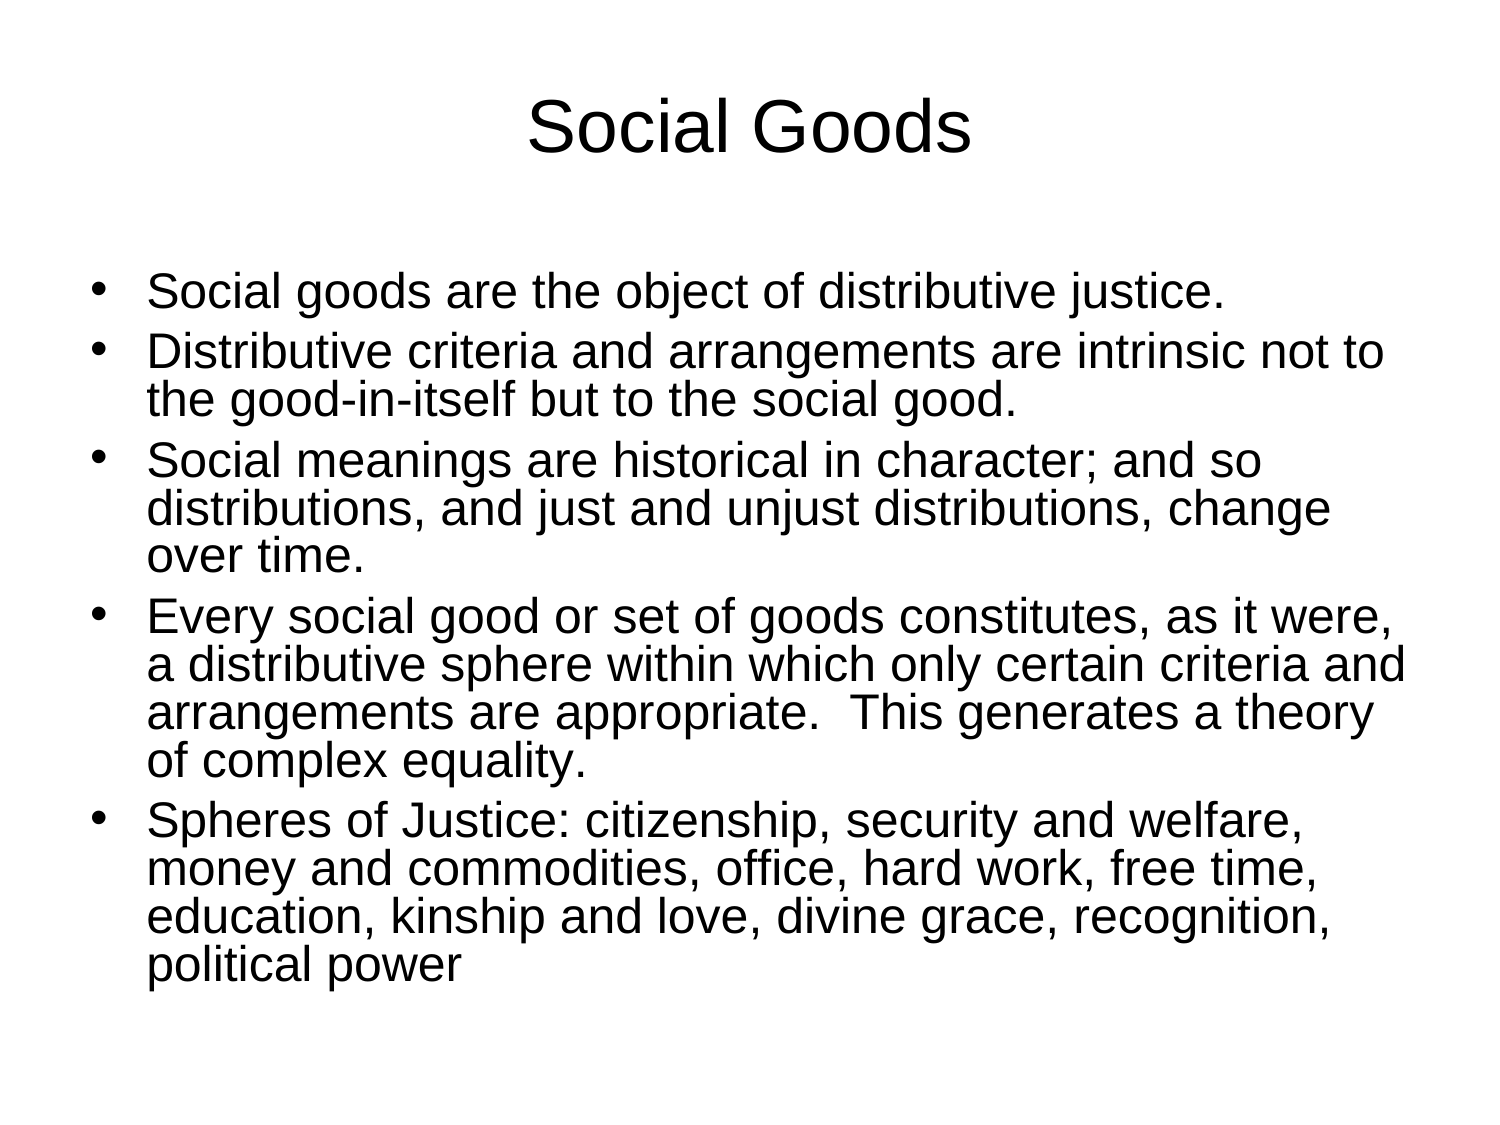

# Social Goods
Social goods are the object of distributive justice.
Distributive criteria and arrangements are intrinsic not to the good-in-itself but to the social good.
Social meanings are historical in character; and so distributions, and just and unjust distributions, change over time.
Every social good or set of goods constitutes, as it were, a distributive sphere within which only certain criteria and arrangements are appropriate. This generates a theory of complex equality.
Spheres of Justice: citizenship, security and welfare, money and commodities, office, hard work, free time, education, kinship and love, divine grace, recognition, political power